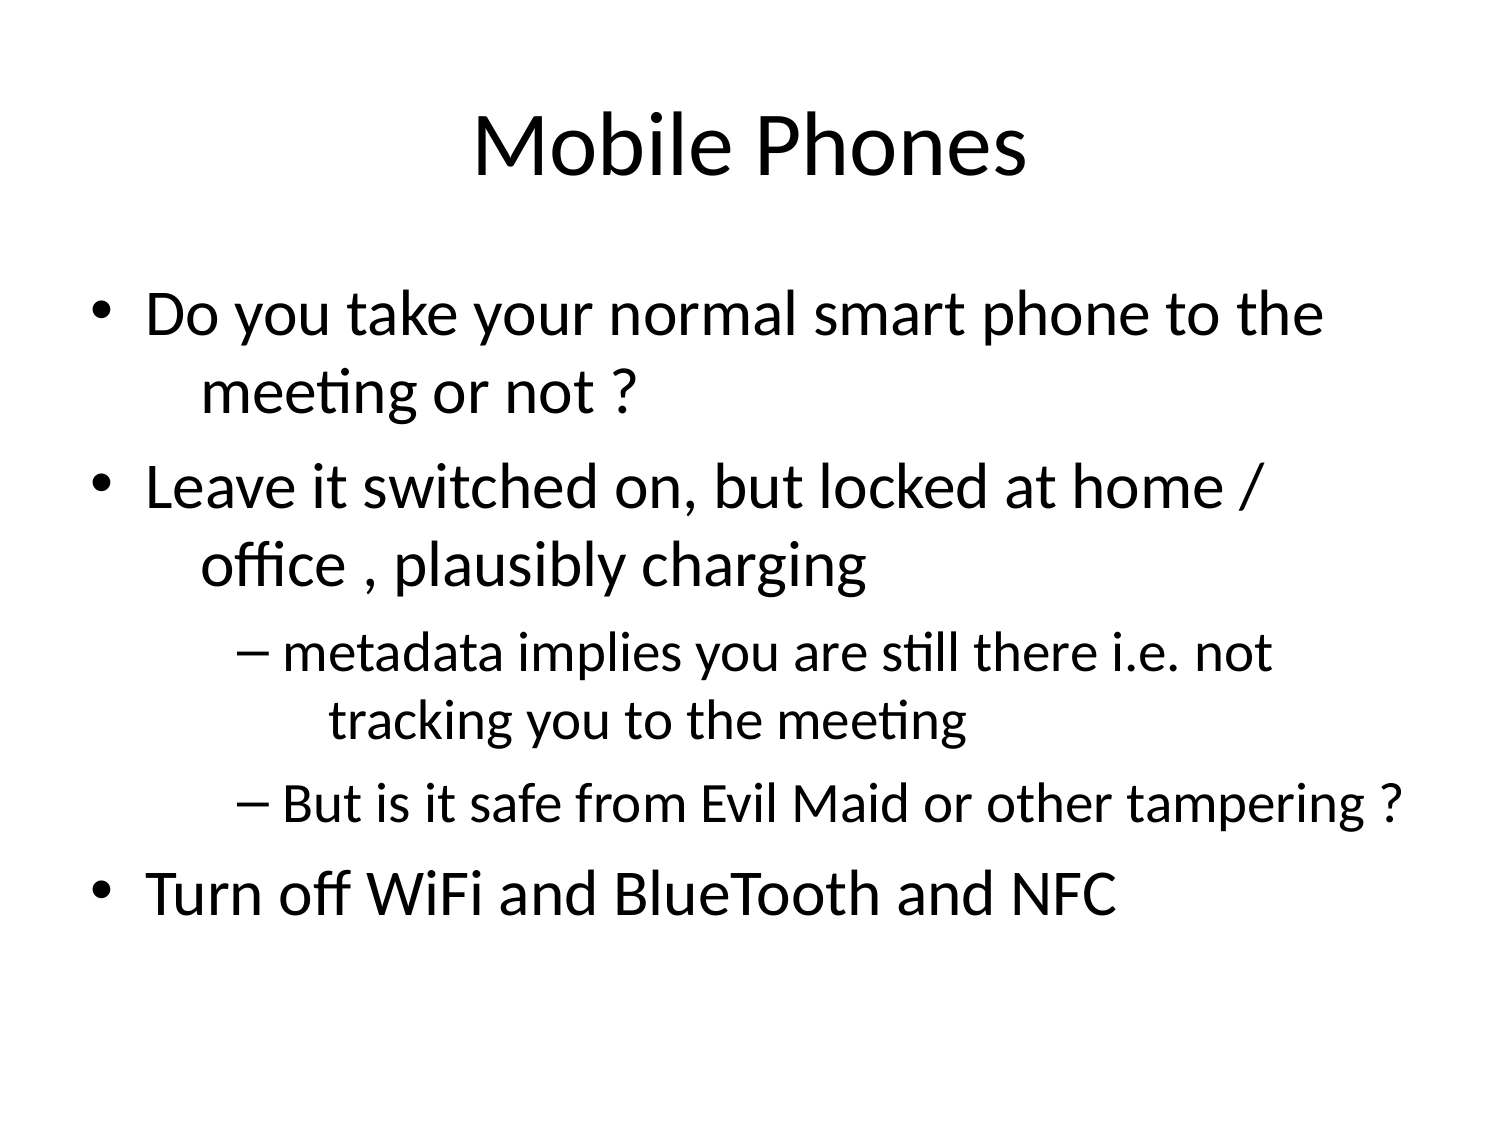

# Mobile Phones
Do you take your normal smart phone to the meeting or not ?
Leave it switched on, but locked at home / office , plausibly charging
metadata implies you are still there i.e. not tracking you to the meeting
But is it safe from Evil Maid or other tampering ?
Turn off WiFi and BlueTooth and NFC